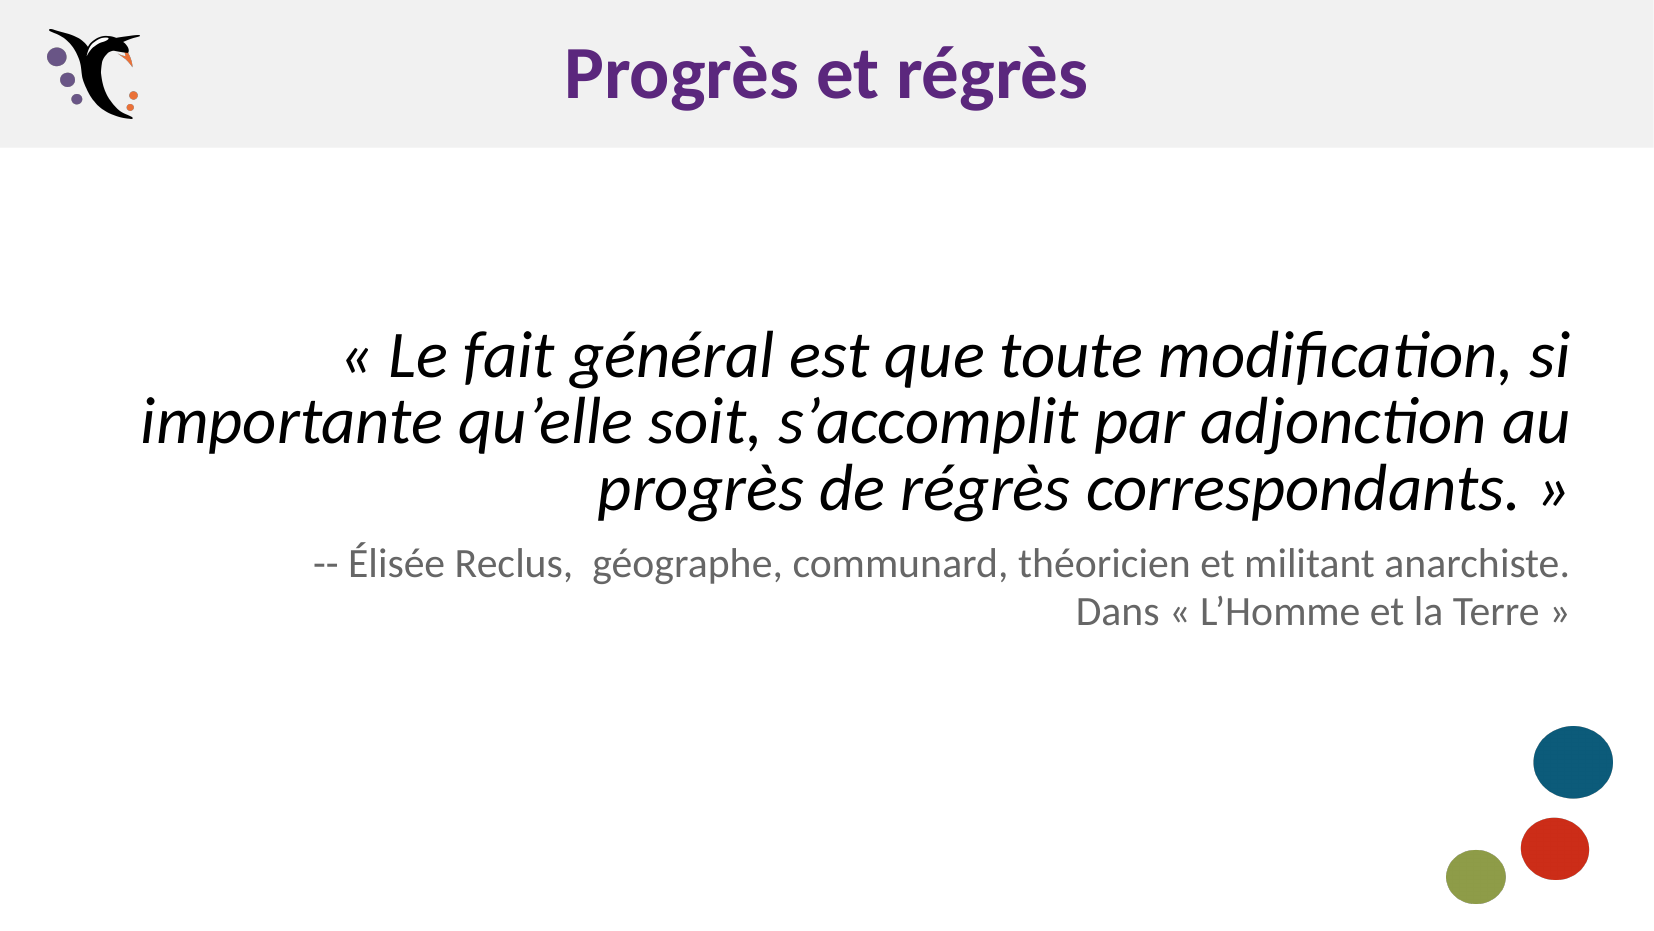

# Progrès et régrès
« Le fait général est que toute modification, si importante qu’elle soit, s’accomplit par adjonction au progrès de régrès correspondants. »
 -- Élisée Reclus, géographe, communard, théoricien et militant anarchiste.
Dans « L’Homme et la Terre »